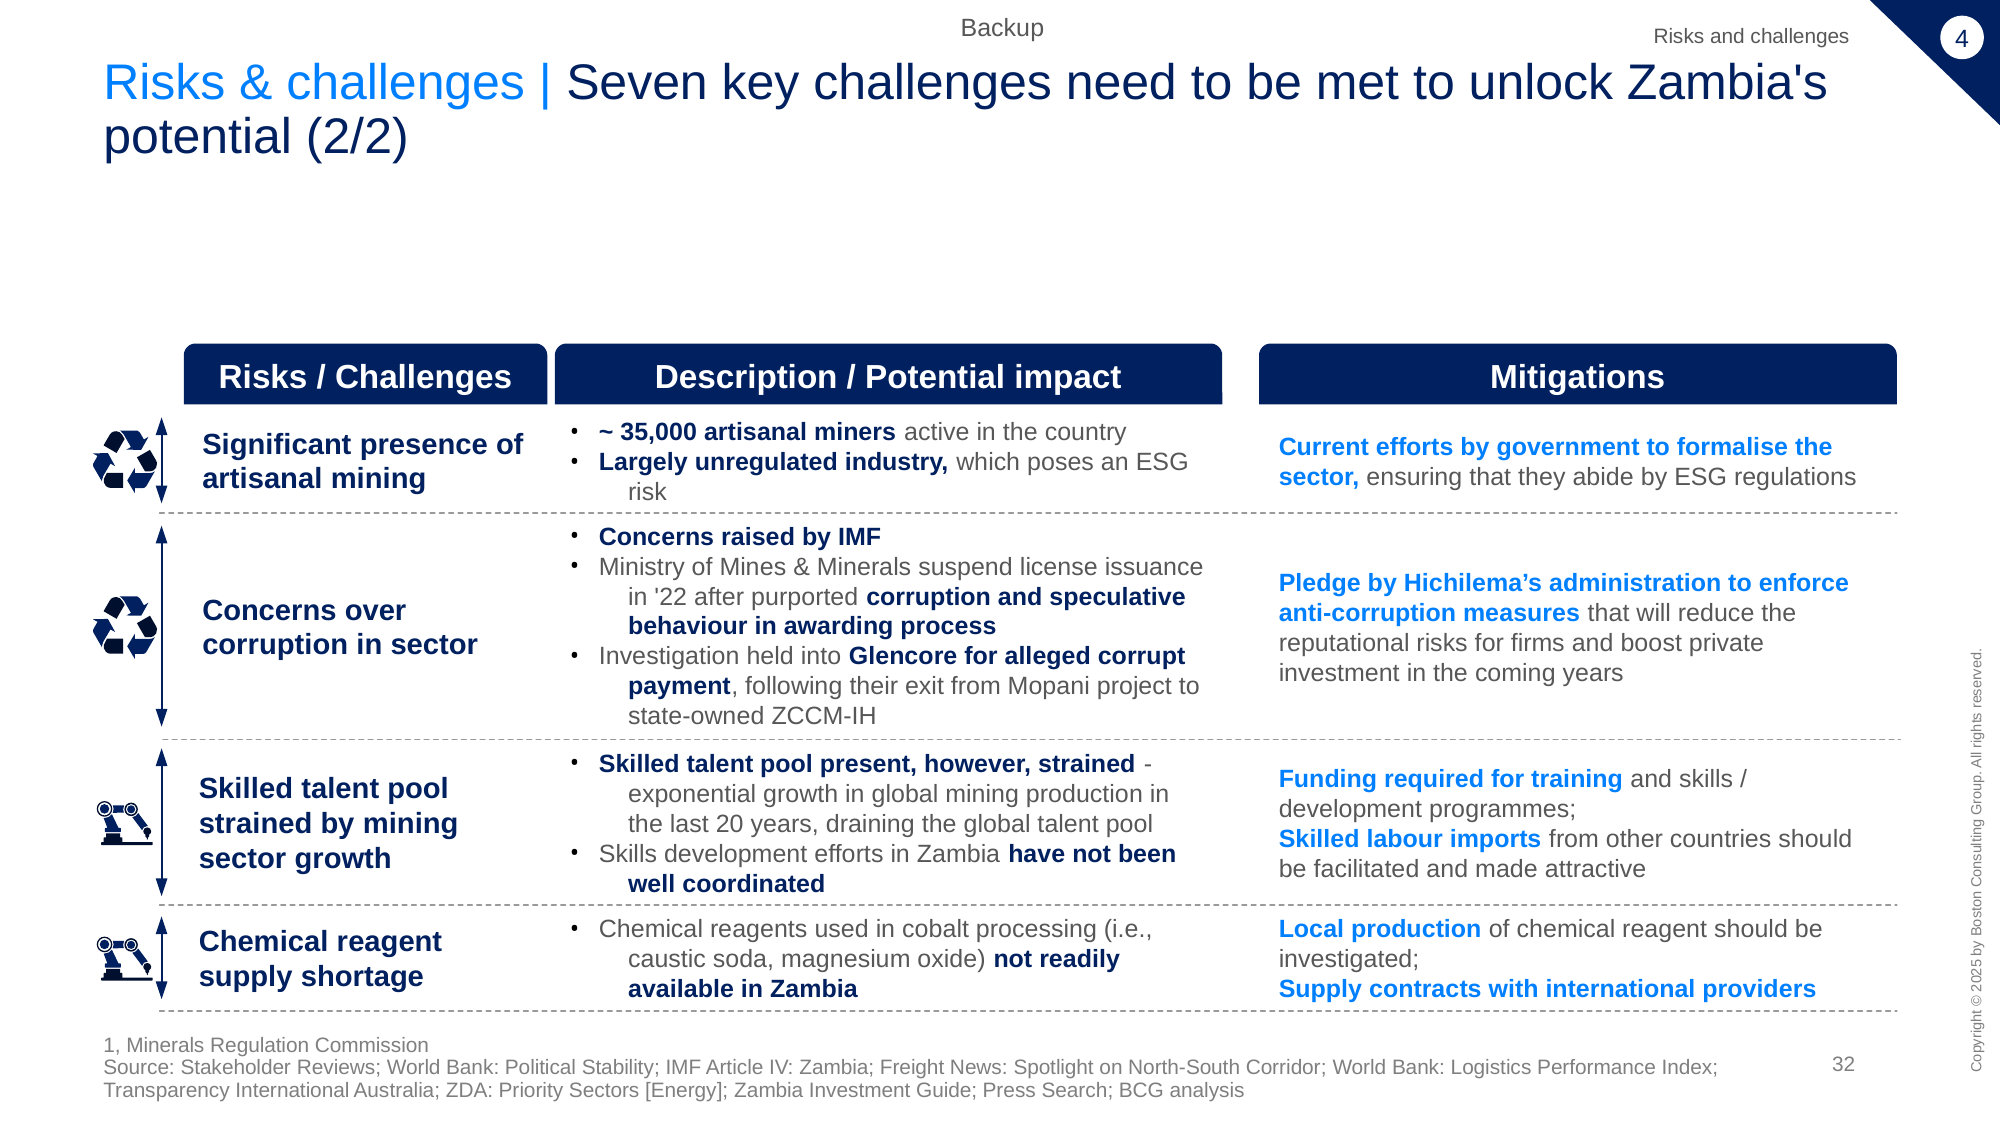

Risks and challenges
4
# Risks & challenges | Seven key challenges need to be met to unlock Zambia's potential (2/2)
Risks / Challenges
Description / Potential impact
Mitigations
~ 35,000 artisanal miners active in the country
Largely unregulated industry, which poses an ESG risk
Significant presence of artisanal mining
Current efforts by government to formalise the sector, ensuring that they abide by ESG regulations
Concerns raised by IMF
Ministry of Mines & Minerals suspend license issuance in '22 after purported corruption and speculative behaviour in awarding process
Investigation held into Glencore for alleged corrupt payment, following their exit from Mopani project to state-owned ZCCM-IH
Pledge by Hichilema’s administration to enforce anti-corruption measures that will reduce the reputational risks for firms and boost private investment in the coming years
Concerns over corruption in sector
Skilled talent pool present, however, strained - exponential growth in global mining production in the last 20 years, draining the global talent pool
Skills development efforts in Zambia have not been well coordinated
Funding required for training and skills / development programmes;
Skilled labour imports from other countries should be facilitated and made attractive
Skilled talent pool strained by mining sector growth
Chemical reagents used in cobalt processing (i.e., caustic soda, magnesium oxide) not readily available in Zambia
Local production of chemical reagent should be investigated;
Supply contracts with international providers
Chemical reagent supply shortage
1, Minerals Regulation Commission
Source: Stakeholder Reviews; World Bank: Political Stability; IMF Article IV: Zambia; Freight News: Spotlight on North-South Corridor; World Bank: Logistics Performance Index; Transparency International Australia; ZDA: Priority Sectors [Energy]; Zambia Investment Guide; Press Search; BCG analysis